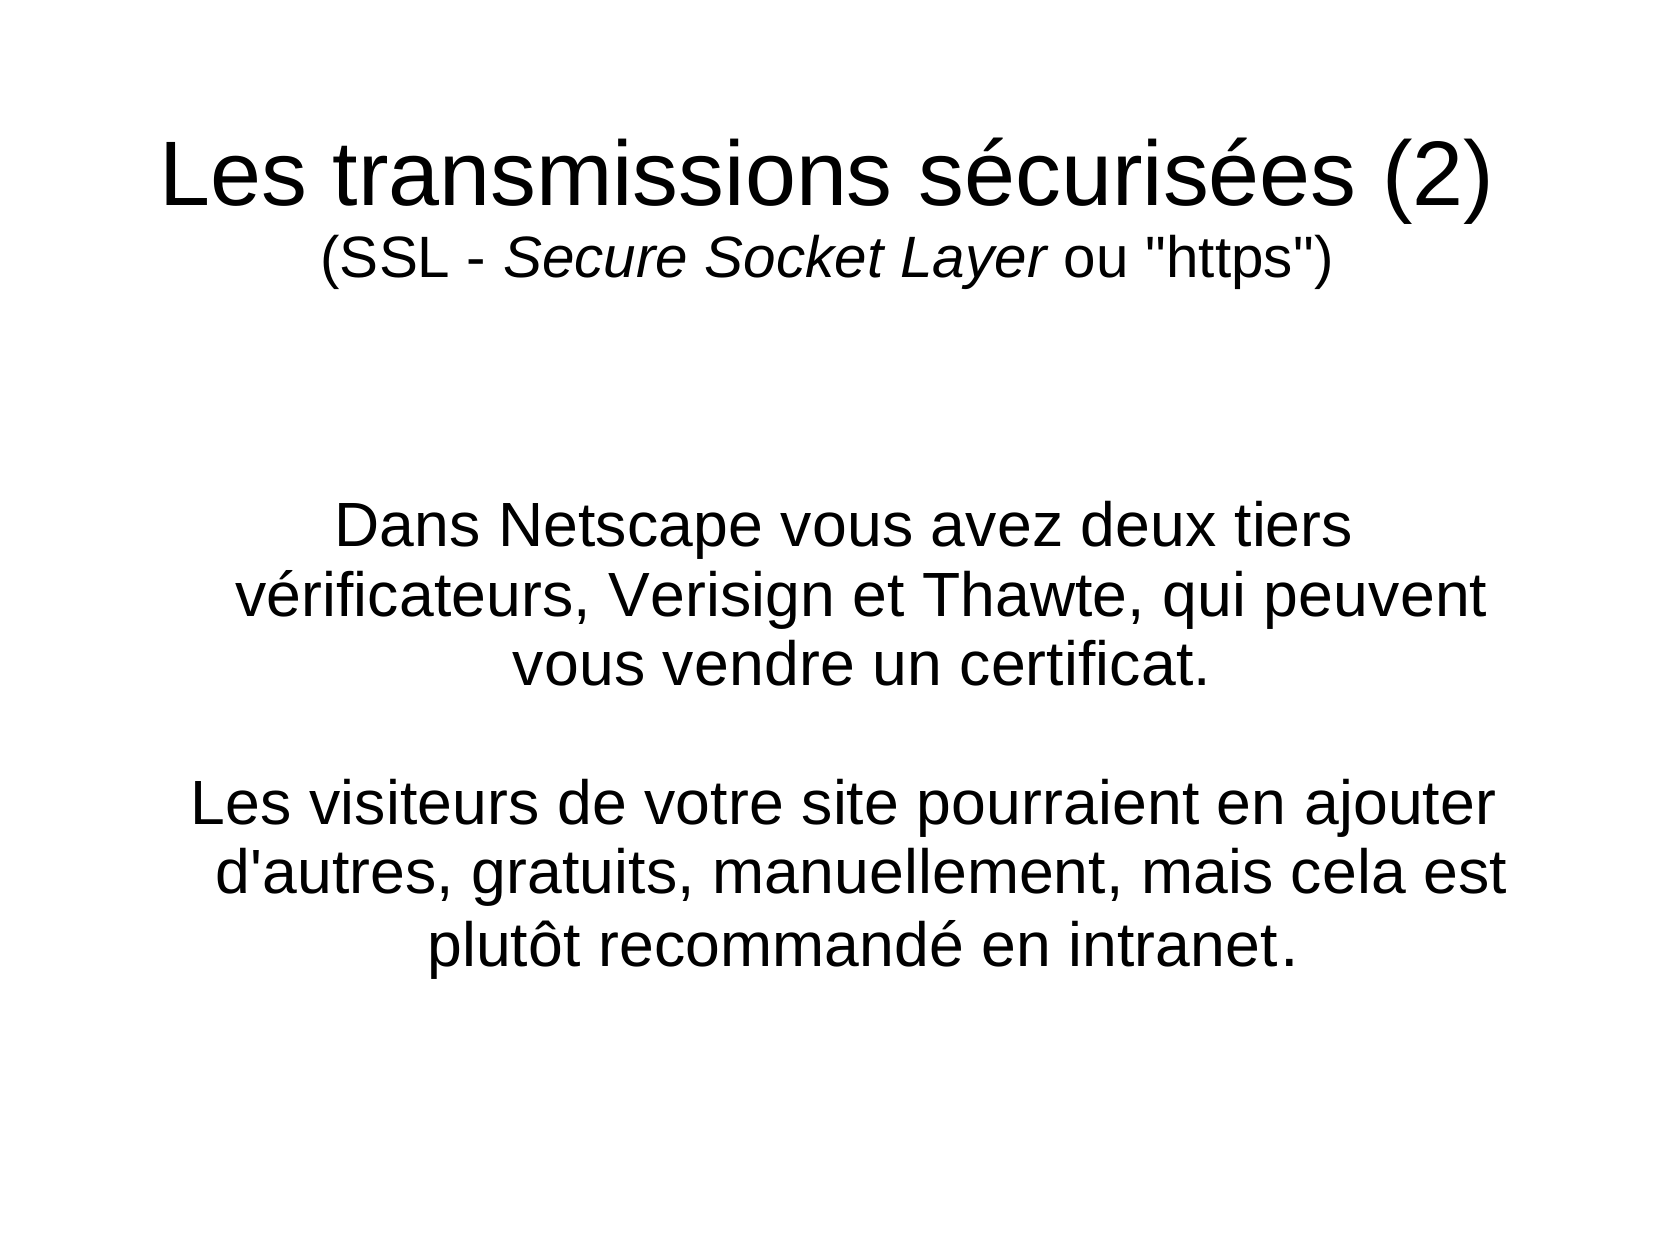

# Les transmissions sécurisées (2) (SSL - Secure Socket Layer ou "https")
Dans Netscape vous avez deux tiers vérificateurs, Verisign et Thawte, qui peuvent vous vendre un certificat.
Les visiteurs de votre site pourraient en ajouter d'autres, gratuits, manuellement, mais cela est plutôt recommandé en intranet.